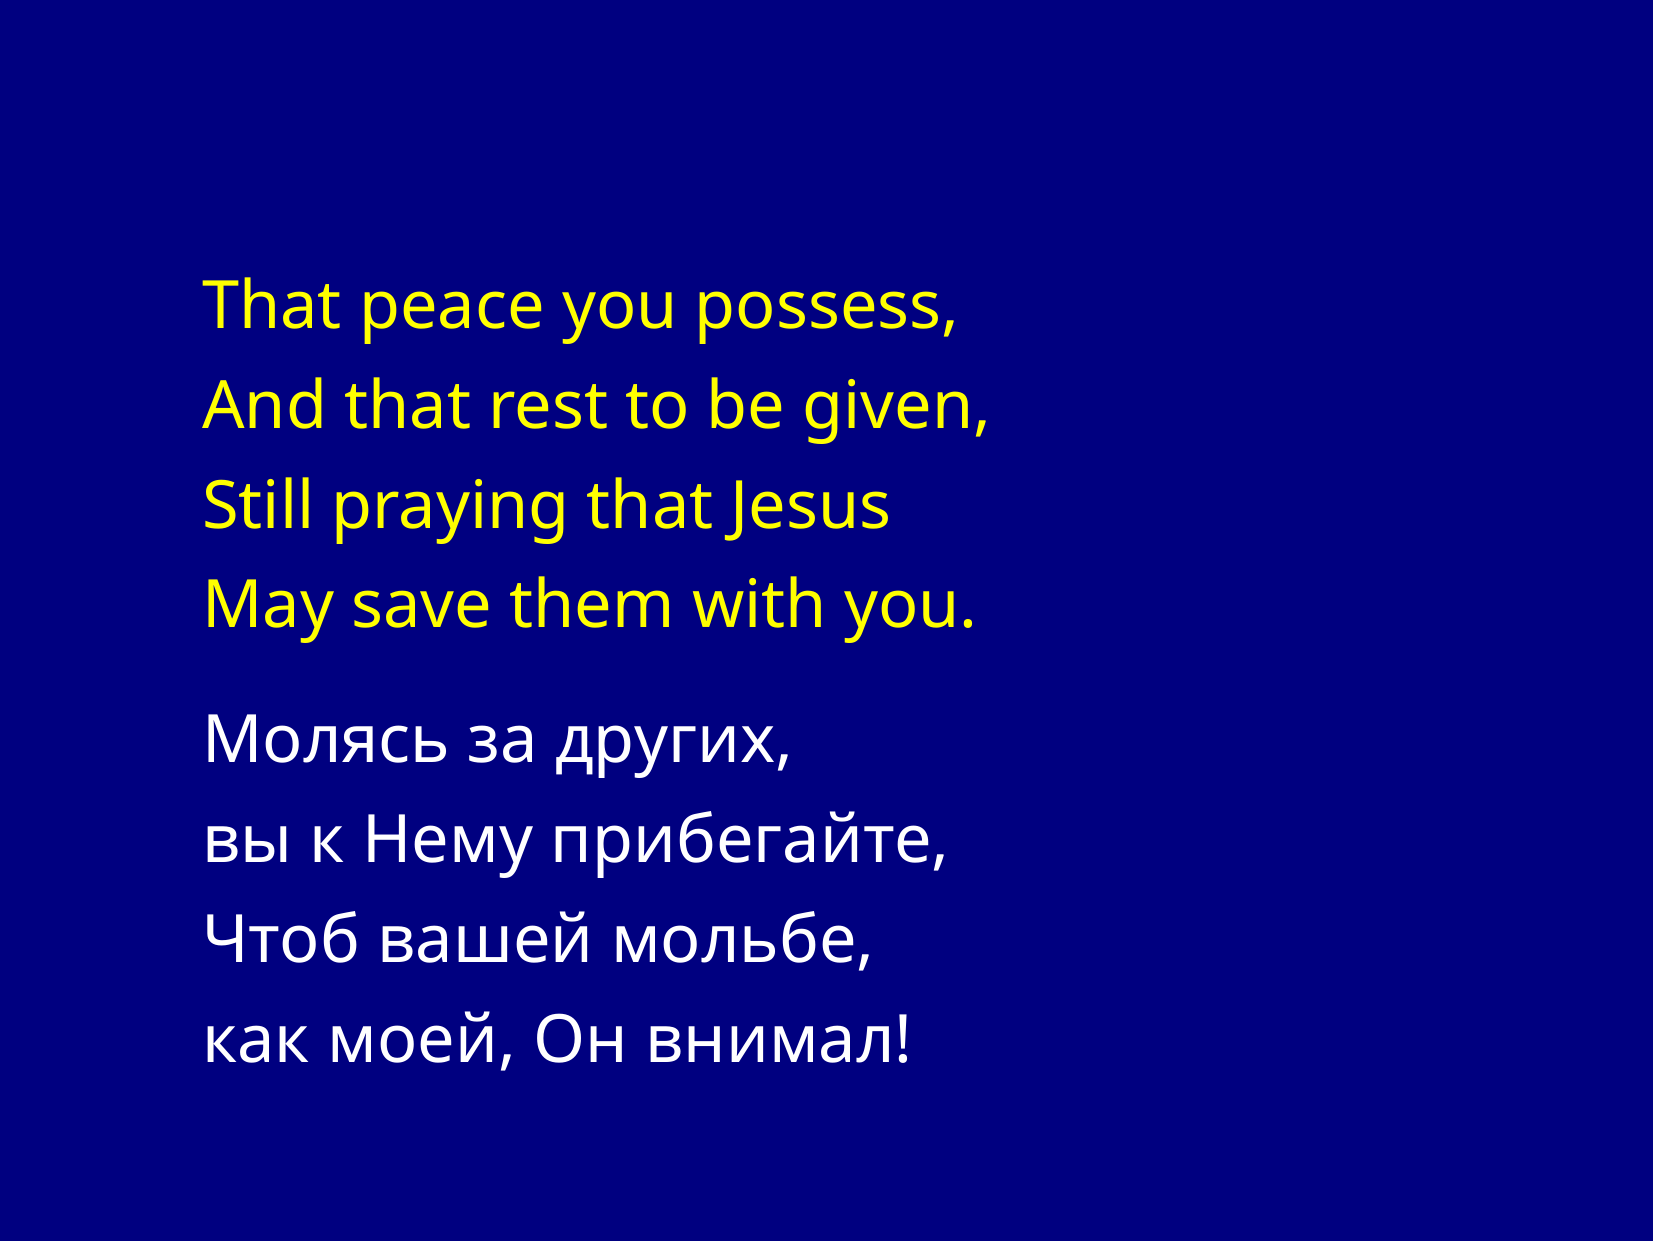

That peace you possess,
	And that rest to be given,
	Still praying that Jesus
	May save them with you.
	Молясь за других,
	вы к Нему прибегайте,
	Чтоб вашей мольбе,
	как моей, Он внимал!